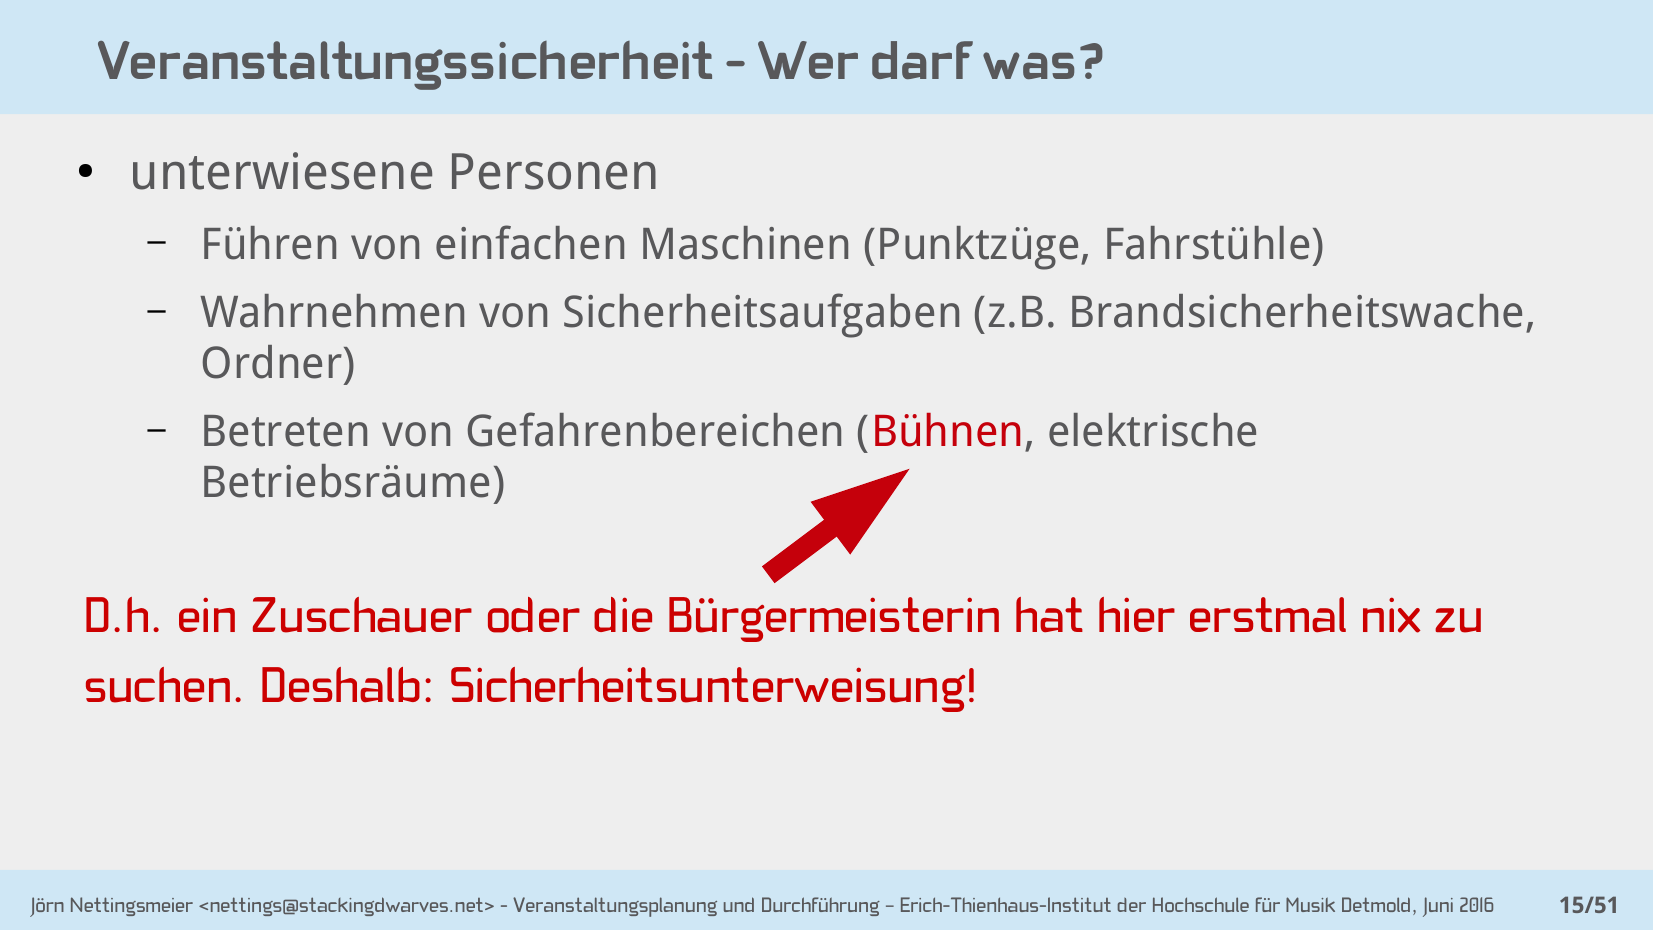

# Veranstaltungssicherheit - Wer darf was?
unterwiesene Personen
Führen von einfachen Maschinen (Punktzüge, Fahrstühle)
Wahrnehmen von Sicherheitsaufgaben (z.B. Brandsicherheitswache, Ordner)
Betreten von Gefahrenbereichen (Bühnen, elektrische Betriebsräume)
D.h. ein Zuschauer oder die Bürgermeisterin hat hier erstmal nix zu suchen. Deshalb: Sicherheitsunterweisung!